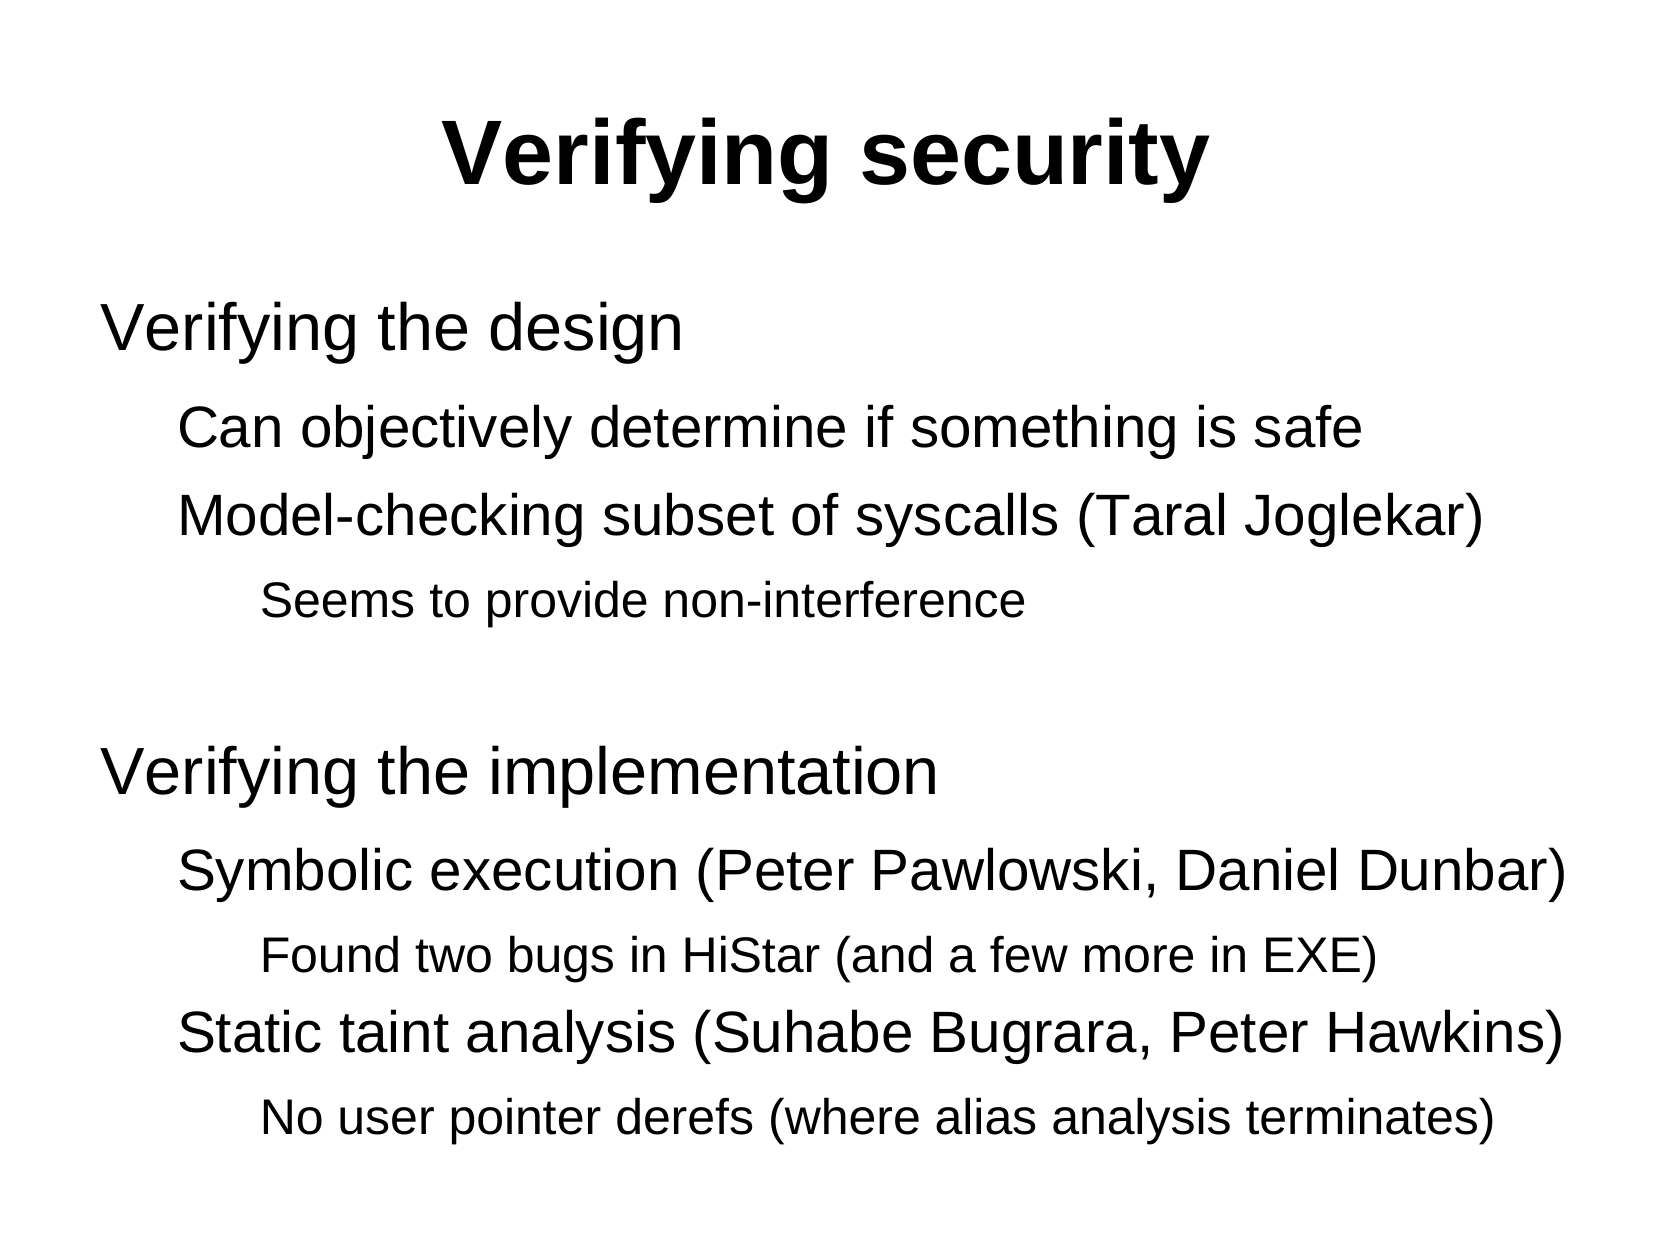

# Verifying security
Verifying the design
Can objectively determine if something is safe
Model-checking subset of syscalls (Taral Joglekar)
Seems to provide non-interference
Verifying the implementation
Symbolic execution (Peter Pawlowski, Daniel Dunbar)
Found two bugs in HiStar (and a few more in EXE)
Static taint analysis (Suhabe Bugrara, Peter Hawkins)
No user pointer derefs (where alias analysis terminates)